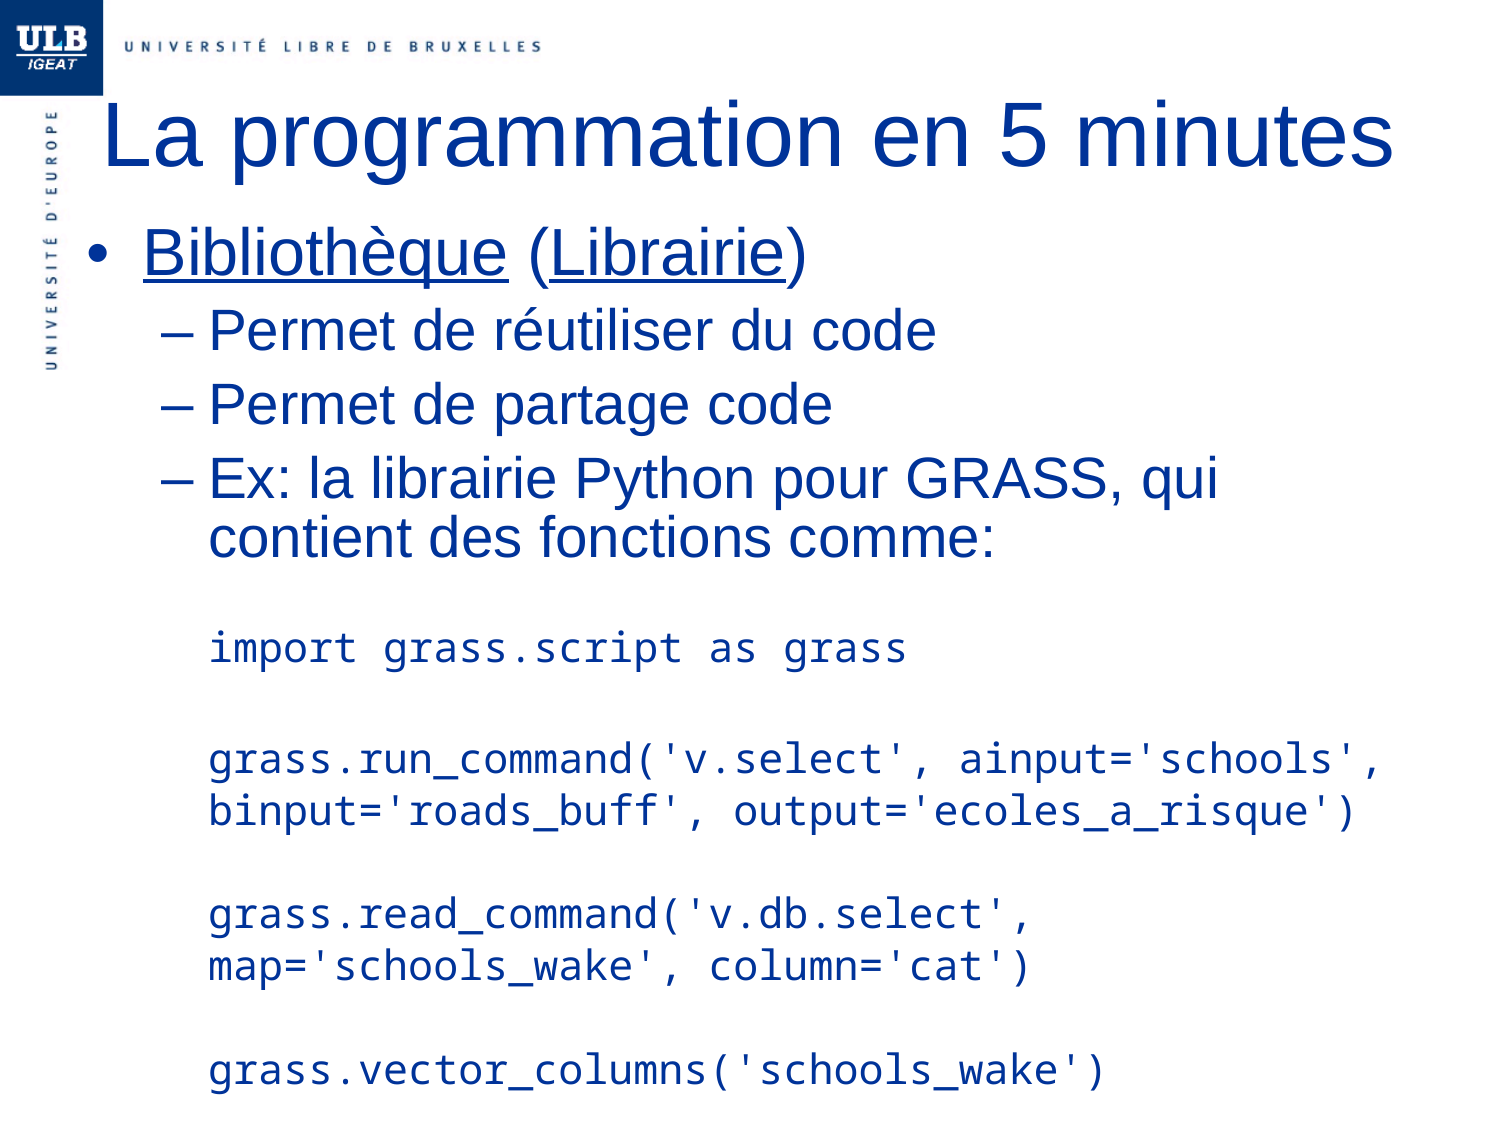

# La programmation en 5 minutes
Bibliothèque (Librairie)
Permet de réutiliser du code
Permet de partage code
Ex: la librairie Python pour GRASS, qui contient des fonctions comme:
import grass.script as grass
grass.run_command('v.select', ainput='schools', binput='roads_buff', output='ecoles_a_risque')
grass.read_command('v.db.select', map='schools_wake', column='cat')
grass.vector_columns('schools_wake')